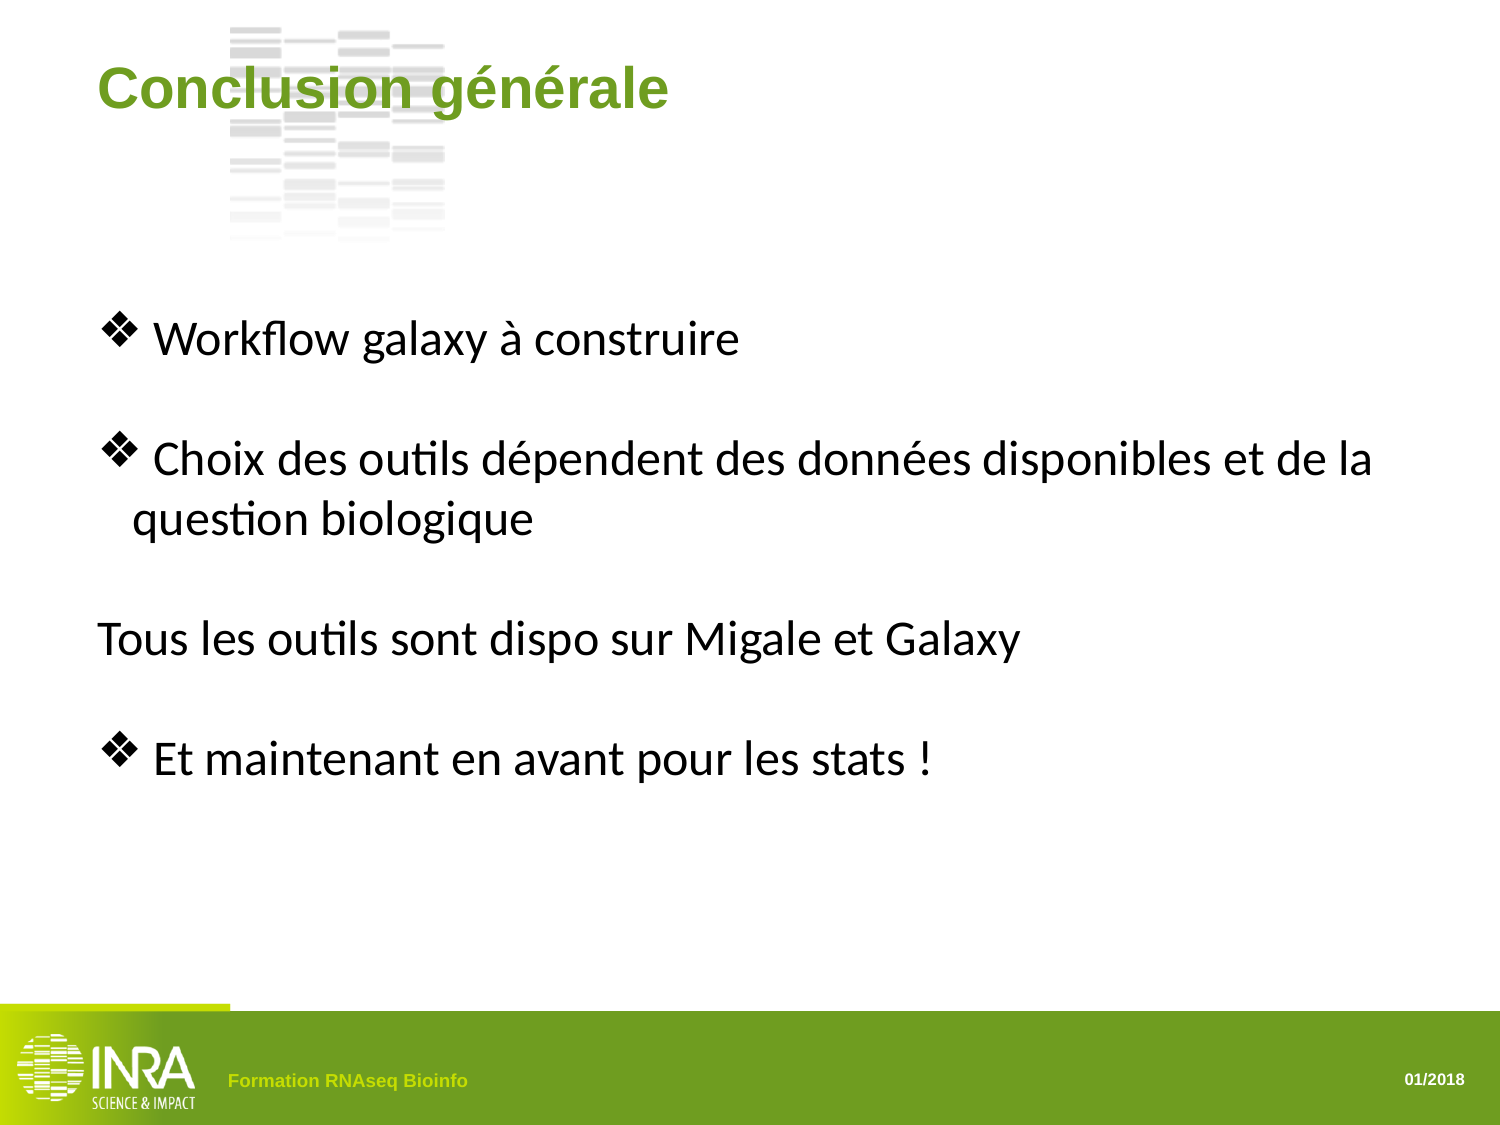

Conclusion générale
 Workflow galaxy à construire
 Choix des outils dépendent des données disponibles et de la question biologique
Tous les outils sont dispo sur Migale et Galaxy
 Et maintenant en avant pour les stats !